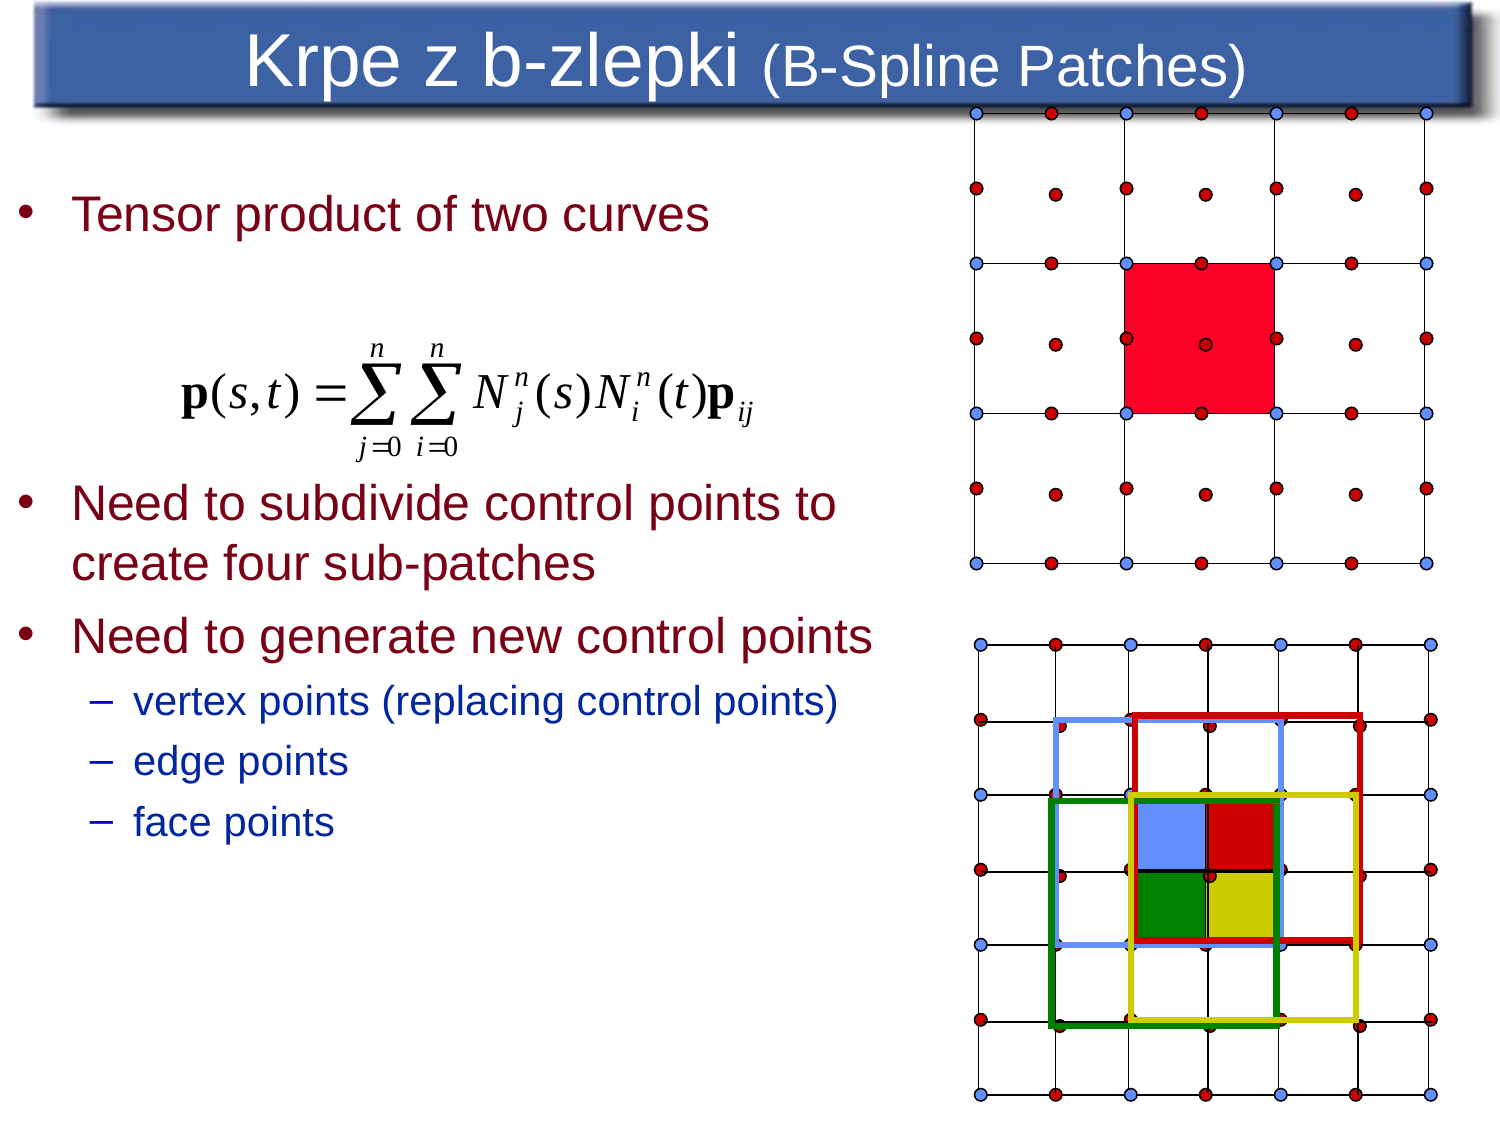

# Krpe z b-zlepki (B-Spline Patches)
Tensor product of two curves
Need to subdivide control points to create four sub-patches
Need to generate new control points
vertex points (replacing control points)
edge points
face points